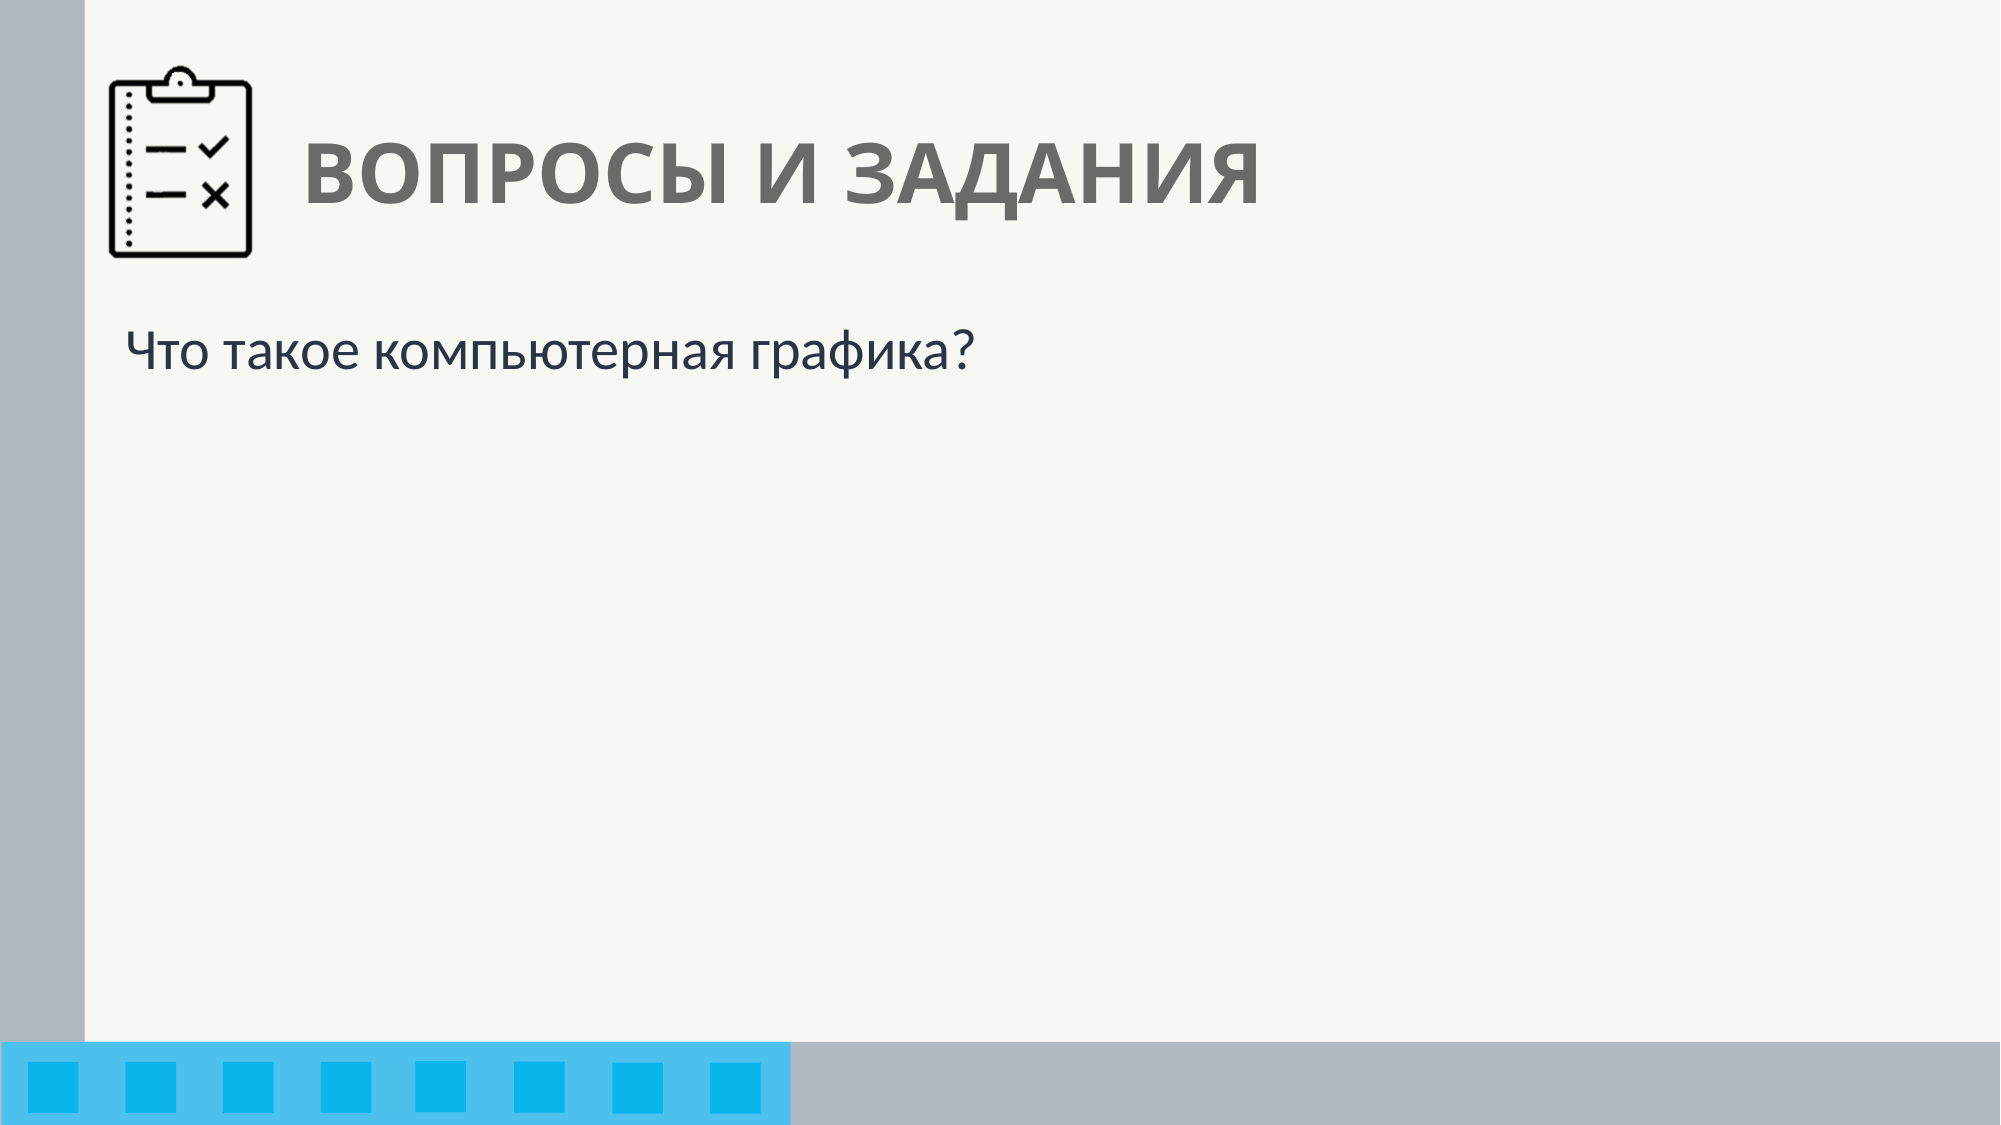

# ВОПРОСЫ И ЗАДАНИЯ
Что такое компьютерная графика?